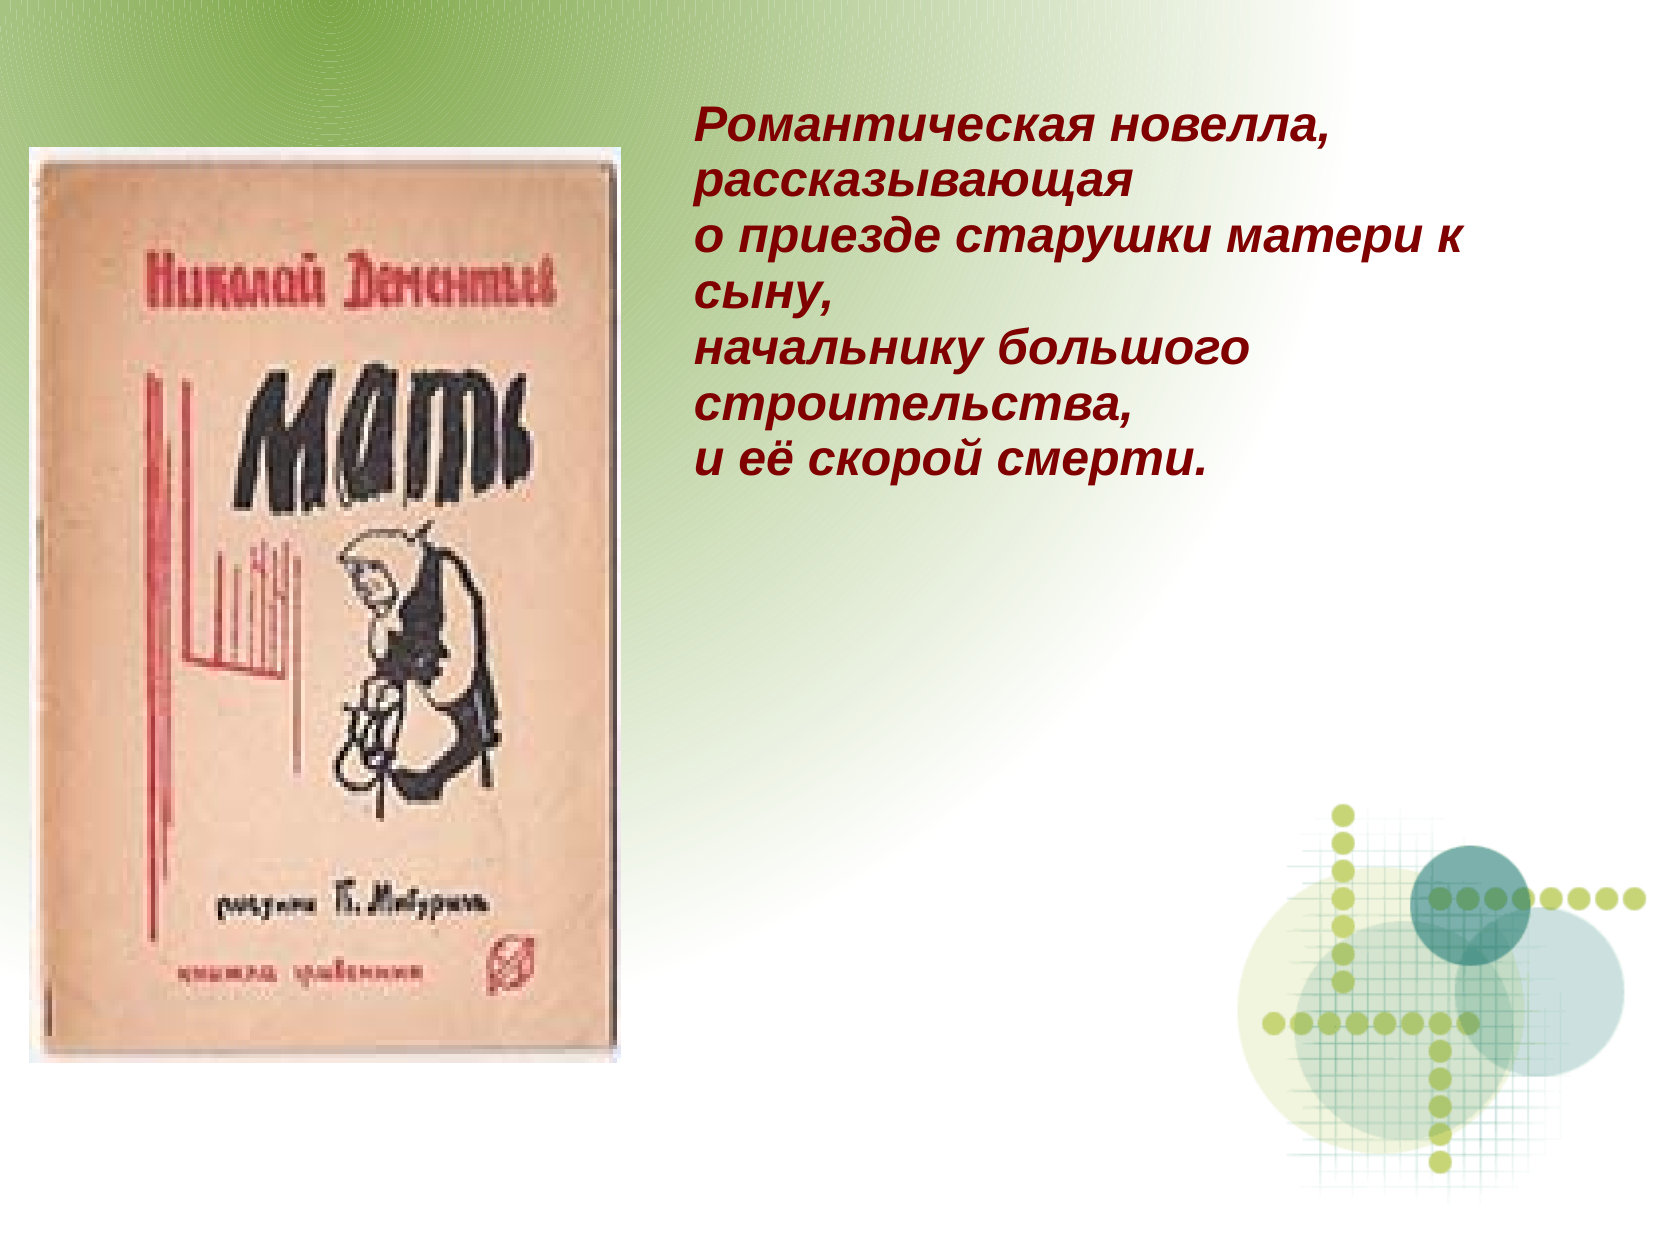

Романтическая новелла, рассказывающая
о приезде старушки матери к сыну,
начальнику большого строительства,
и её скорой смерти.